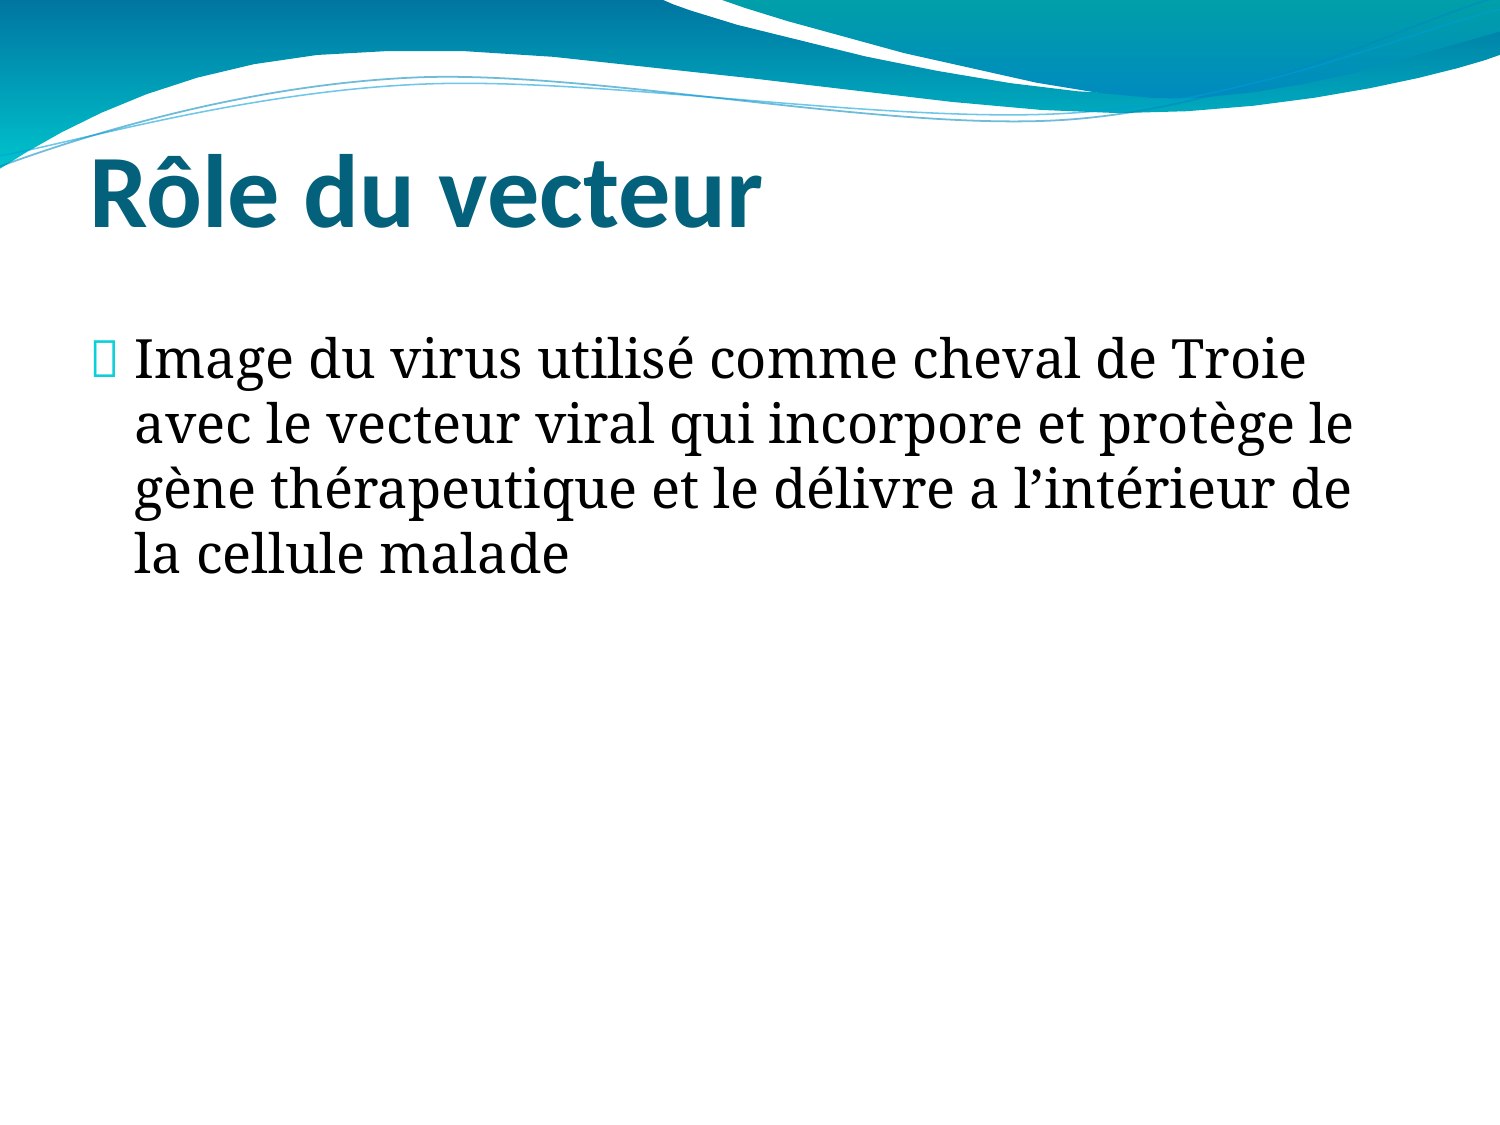

# Rôle du vecteur
Image du virus utilisé comme cheval de Troie avec le vecteur viral qui incorpore et protège le gène thérapeutique et le délivre a l’intérieur de la cellule malade